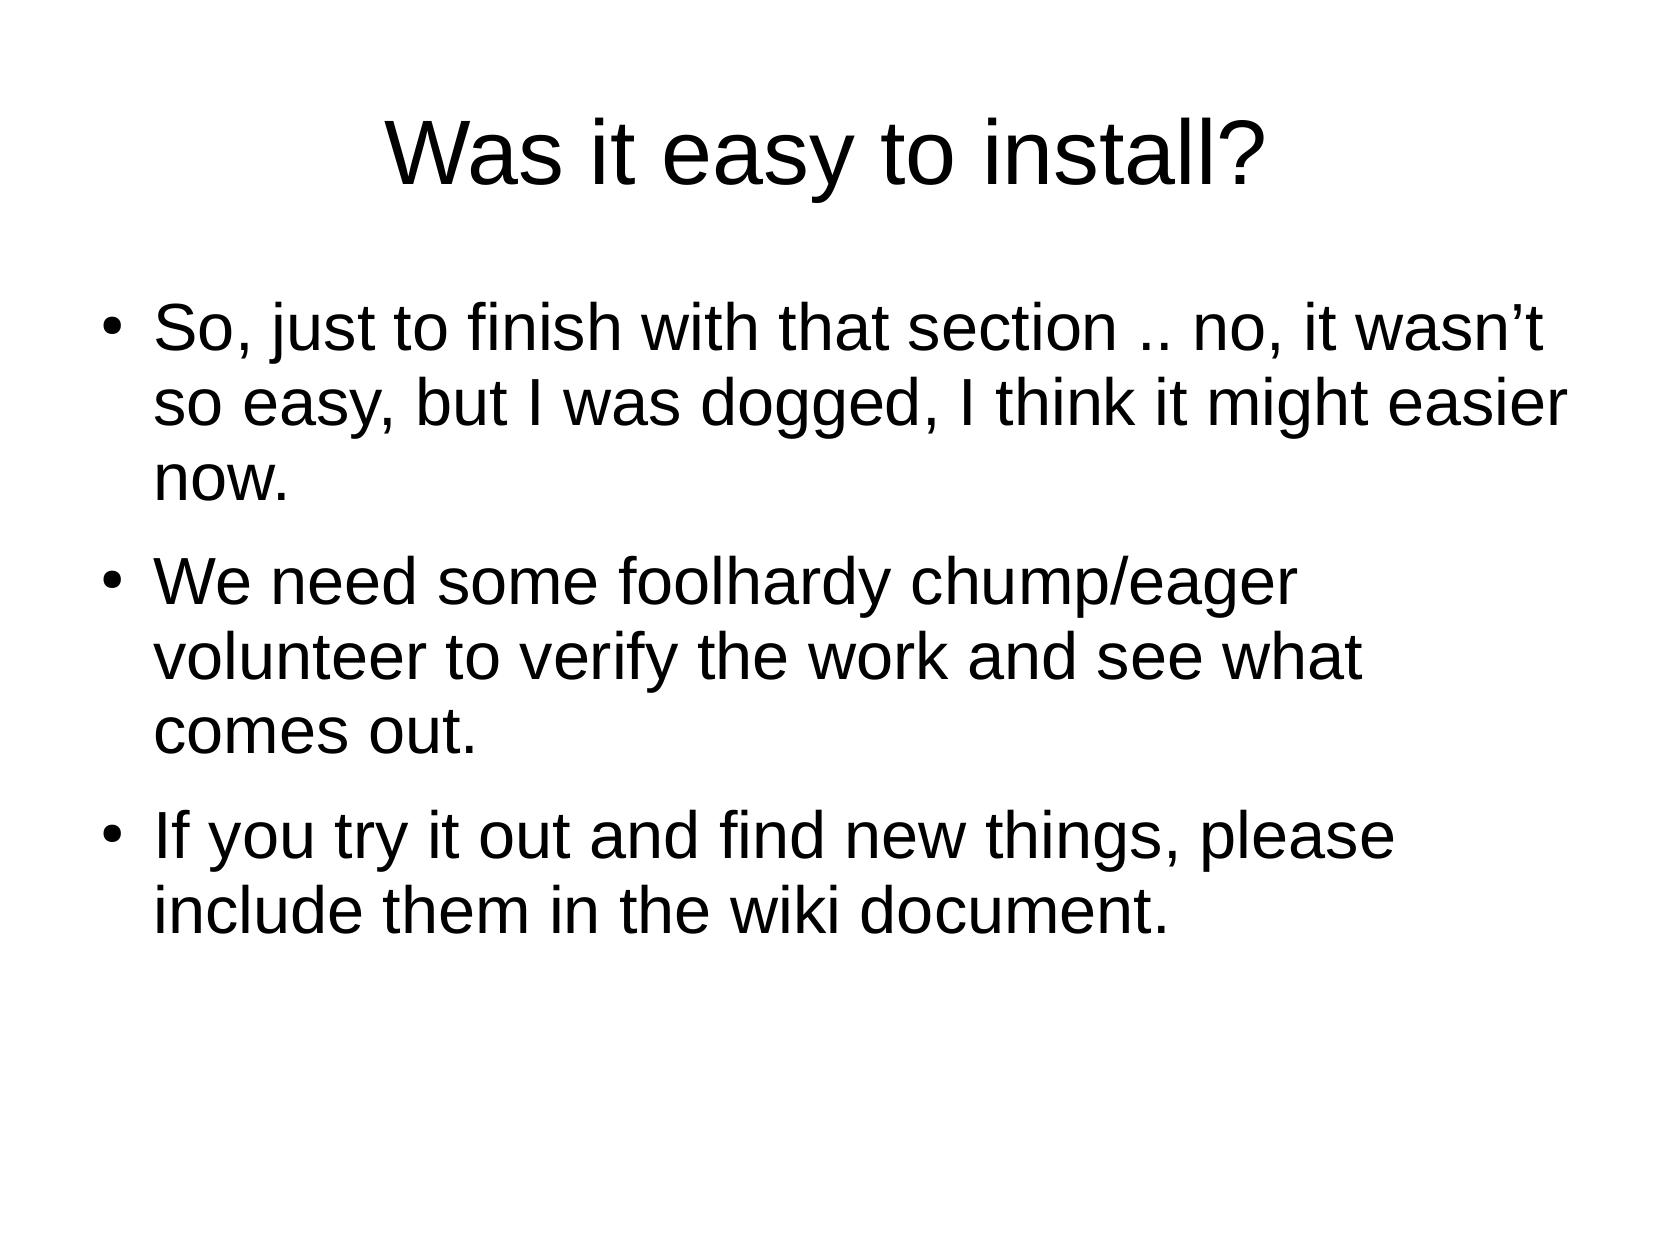

# Was it easy to install?
So, just to finish with that section .. no, it wasn’t so easy, but I was dogged, I think it might easier now.
We need some foolhardy chump/eager volunteer to verify the work and see what comes out.
If you try it out and find new things, please include them in the wiki document.